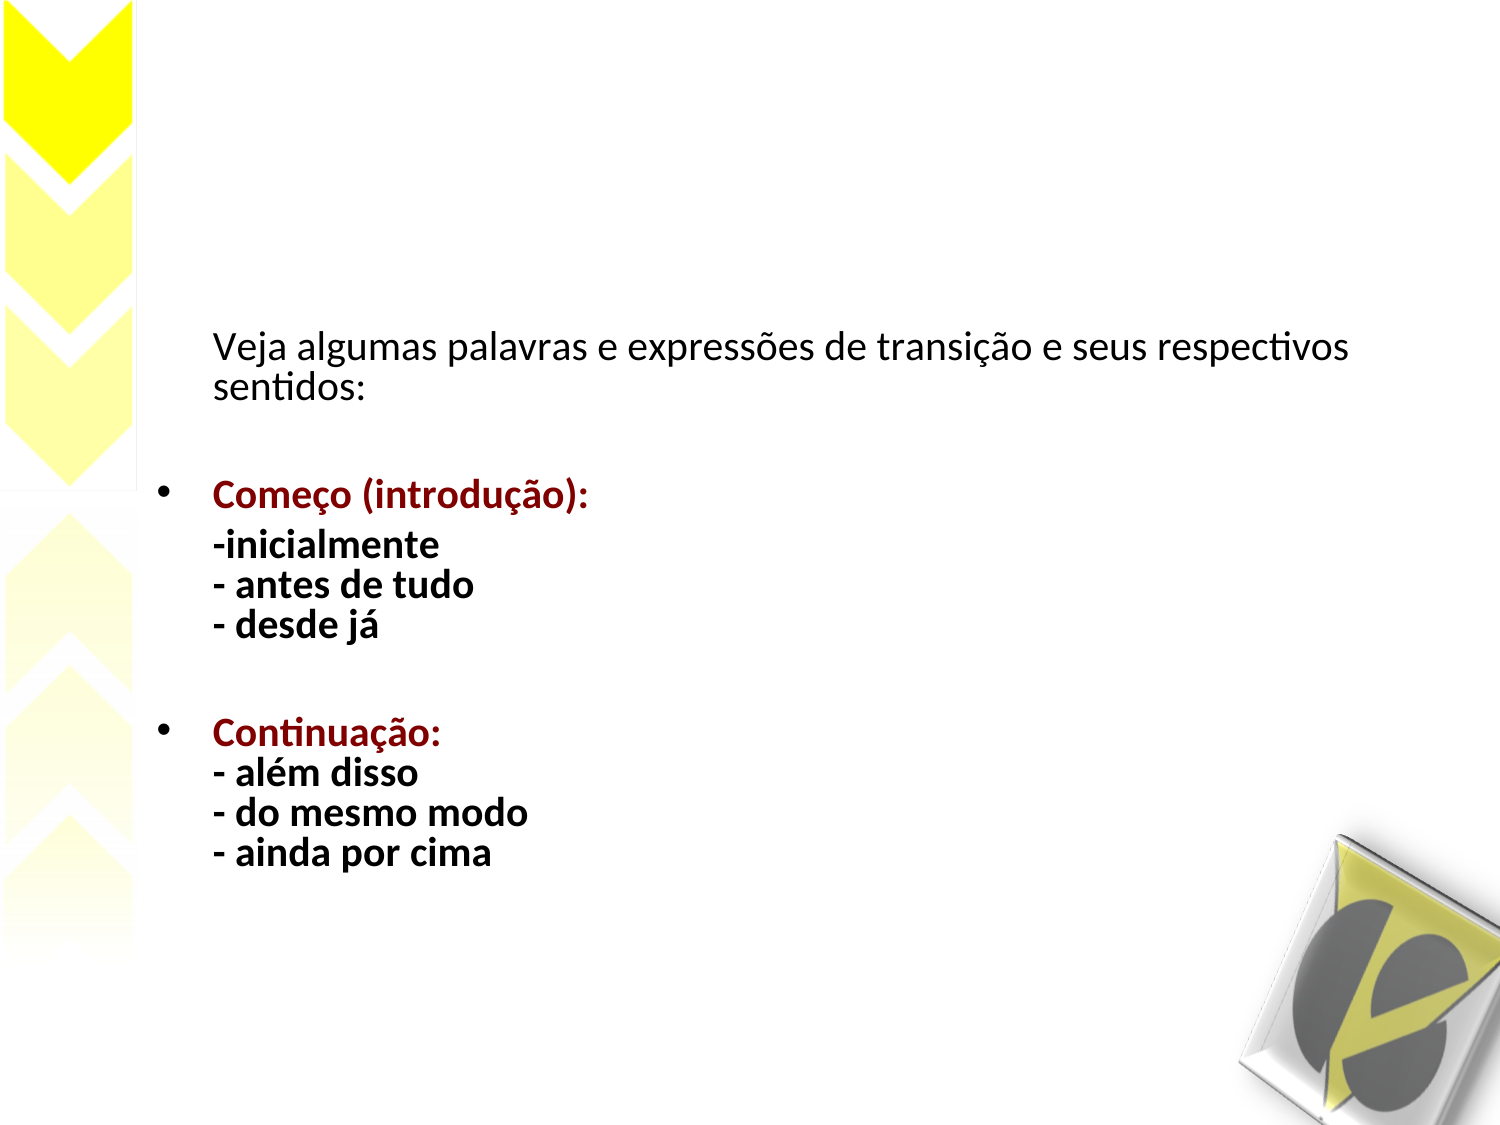

#
Veja algumas palavras e expressões de transição e seus respectivos sentidos:
Começo (introdução):
-inicialmente
- antes de tudo
- desde já
Continuação:
- além disso
- do mesmo modo
- ainda por cima